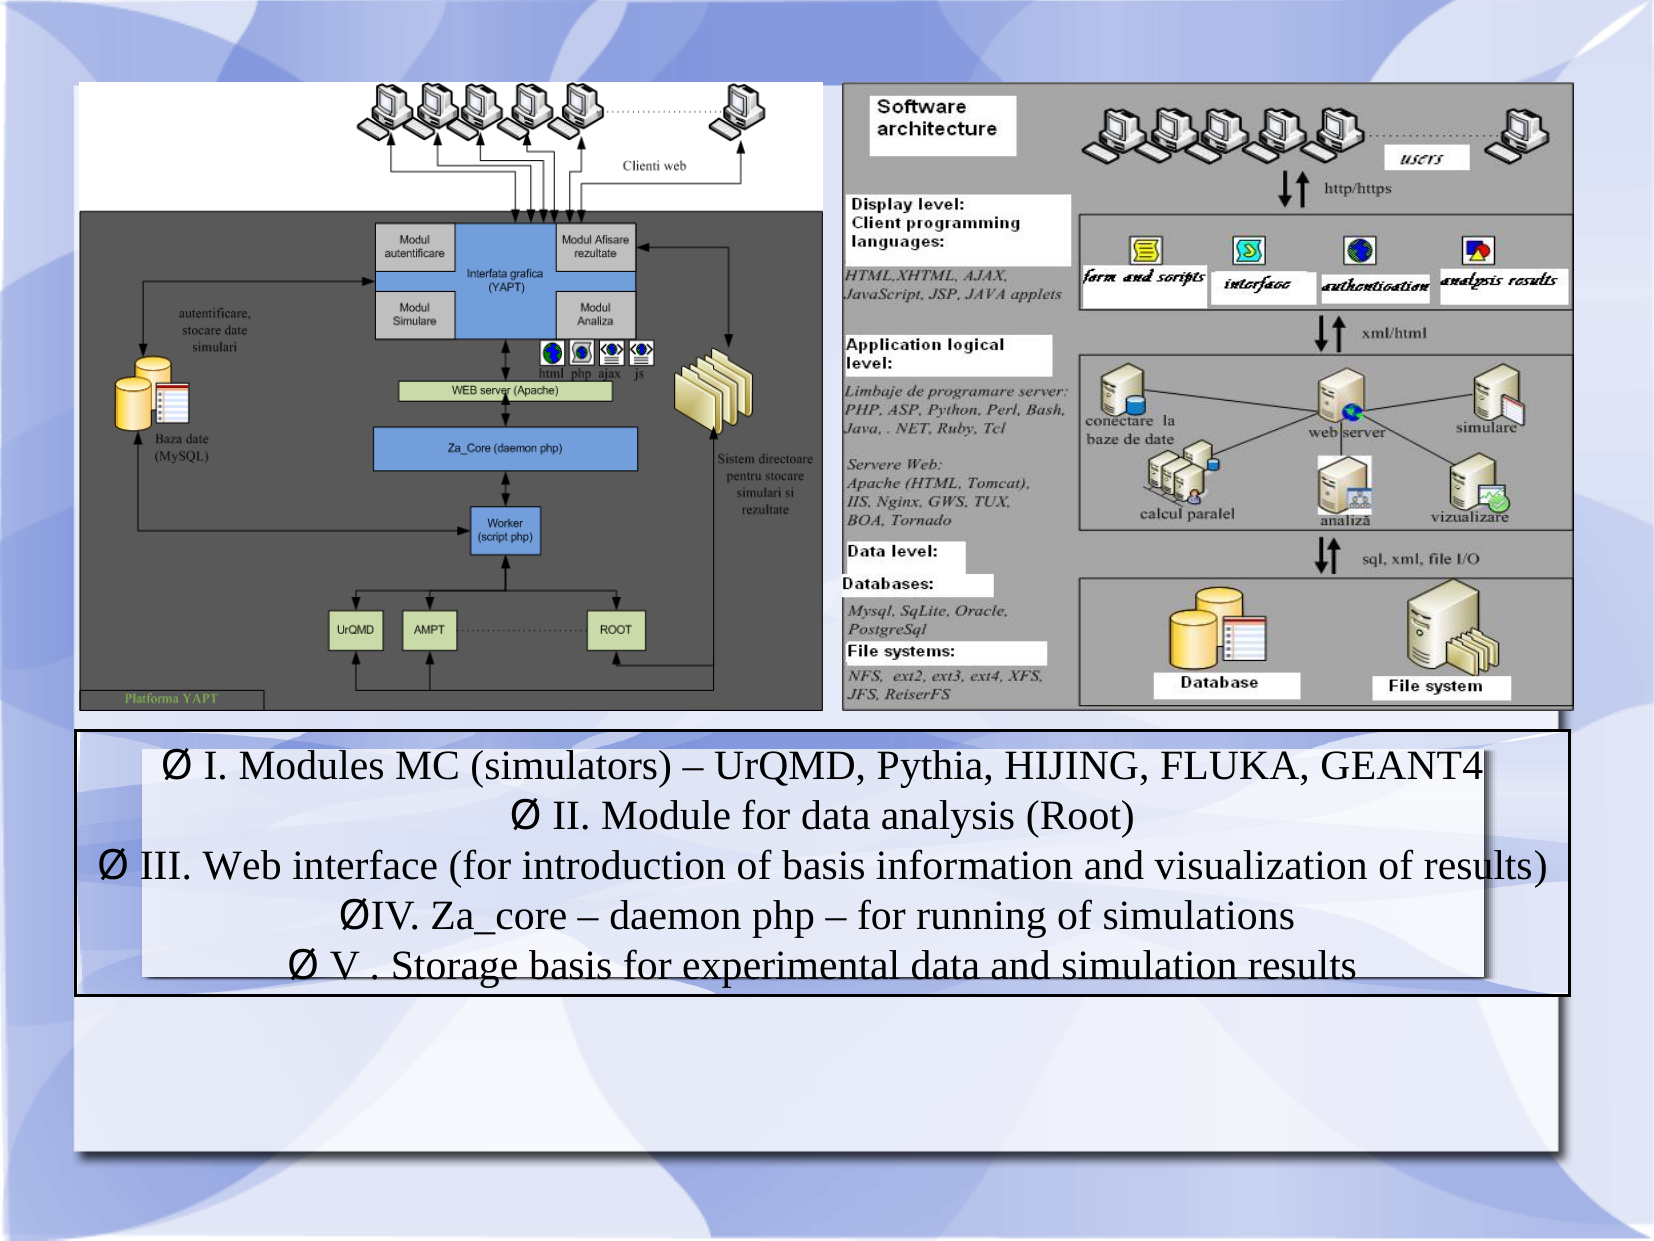

I. Modules MC (simulators) – UrQMD, Pythia, HIJING, FLUKA, GEANT4
 II. Module for data analysis (Root)
 III. Web interface (for introduction of basis information and visualization of results)
IV. Za_core – daemon php – for running of simulations
 V . Storage basis for experimental data and simulation results